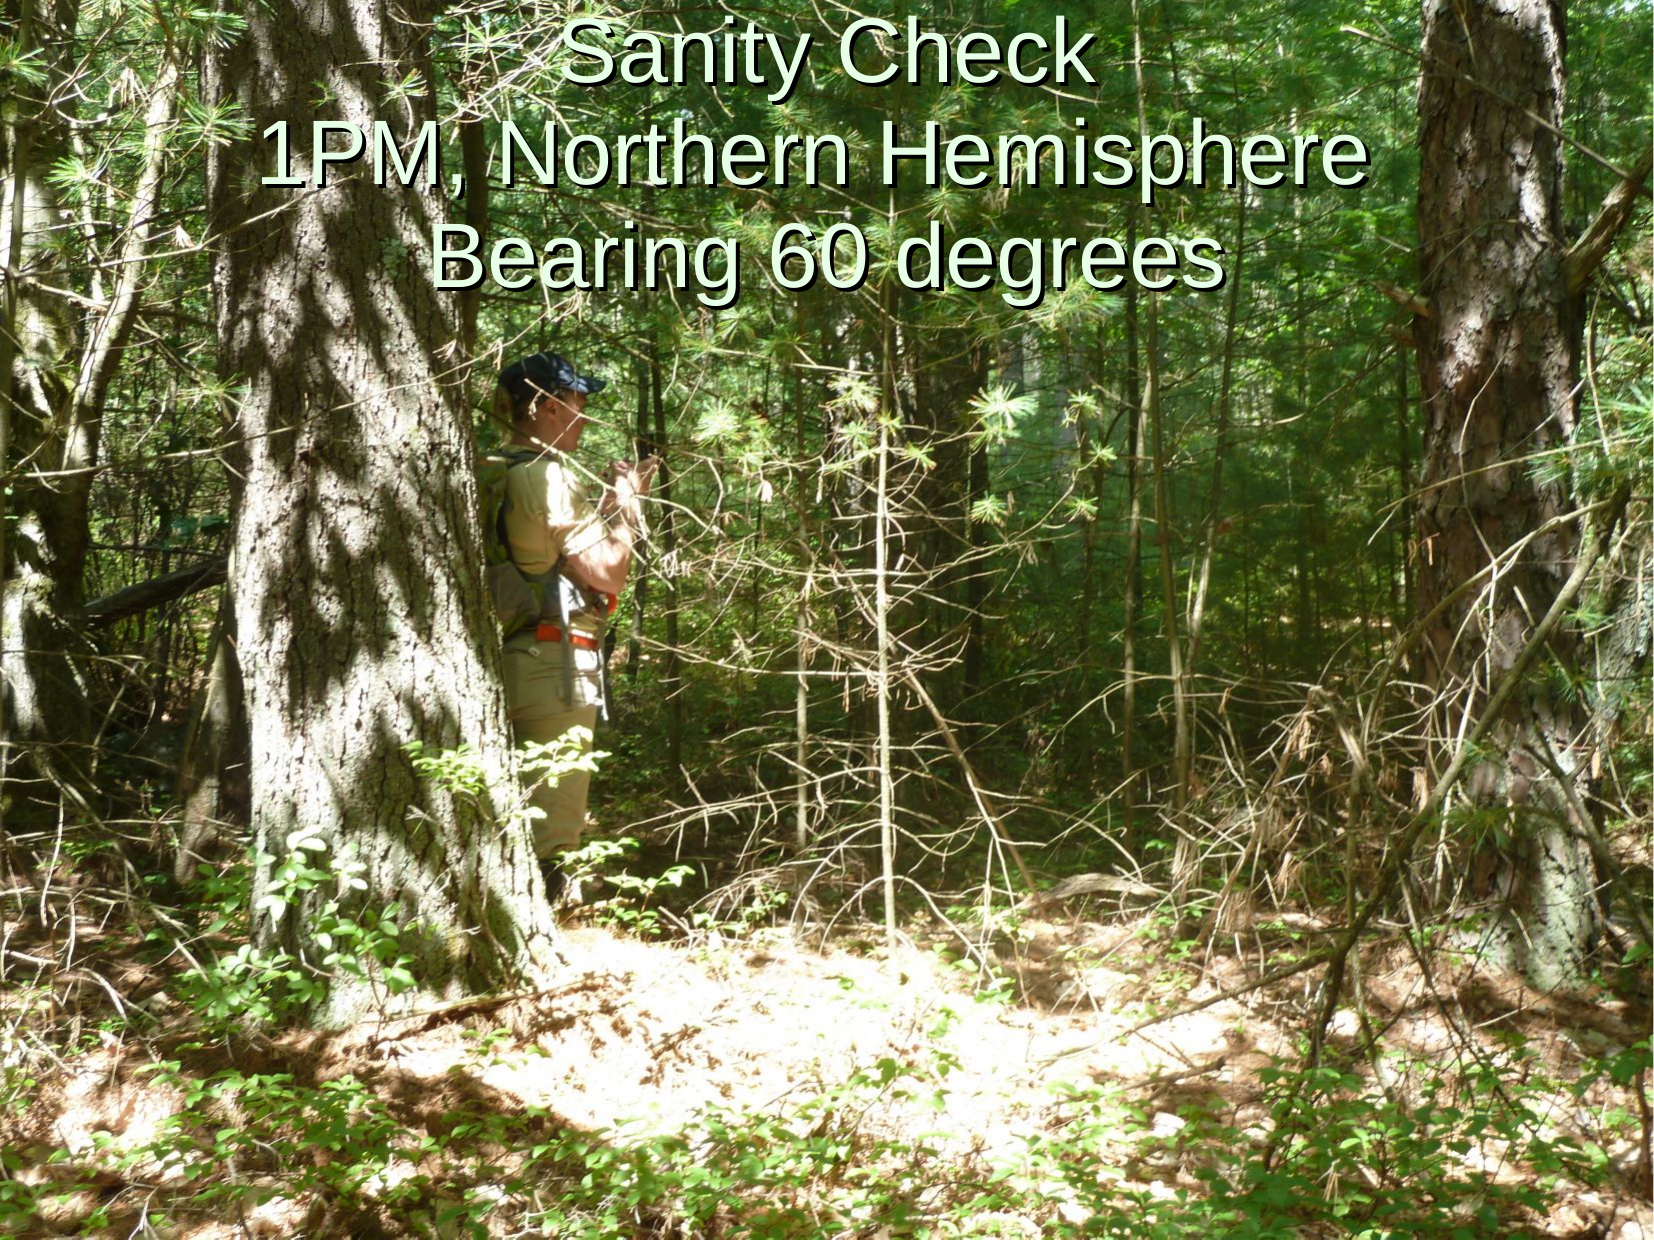

# Sanity Check 1PM, Northern Hemisphere Bearing 60 degrees